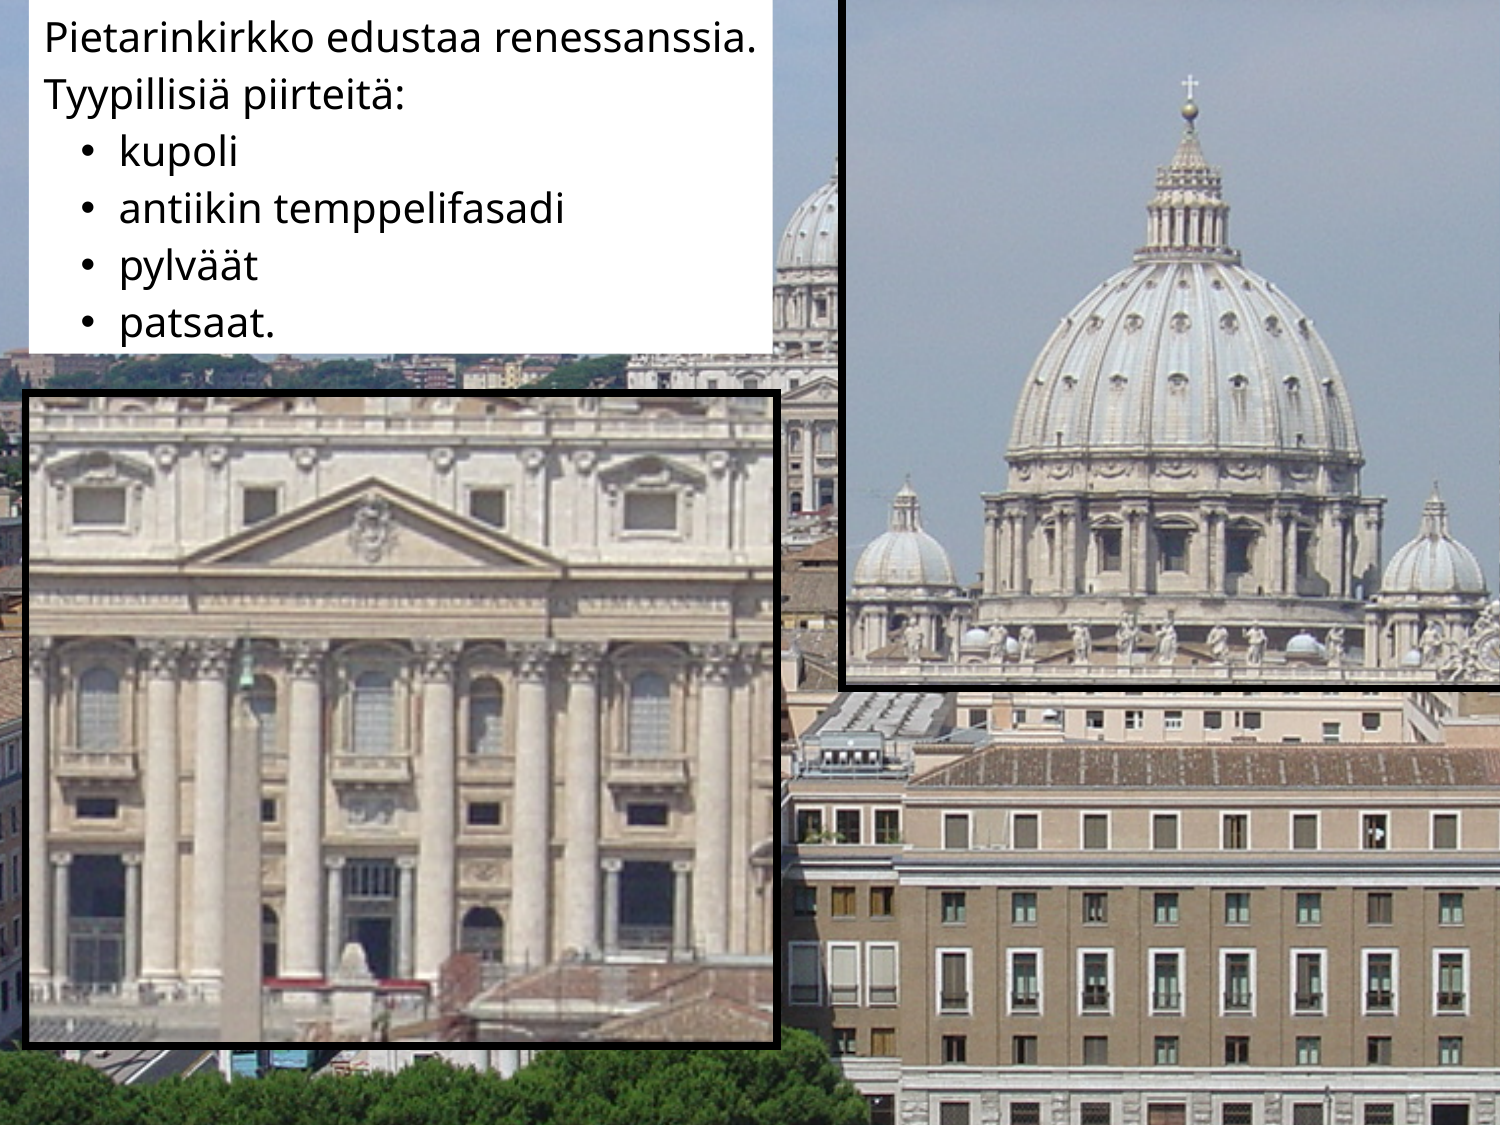

Pietarinkirkko edustaa renessanssia.
Tyypillisiä piirteitä:
kupoli
antiikin temppelifasadi
pylväät
patsaat.